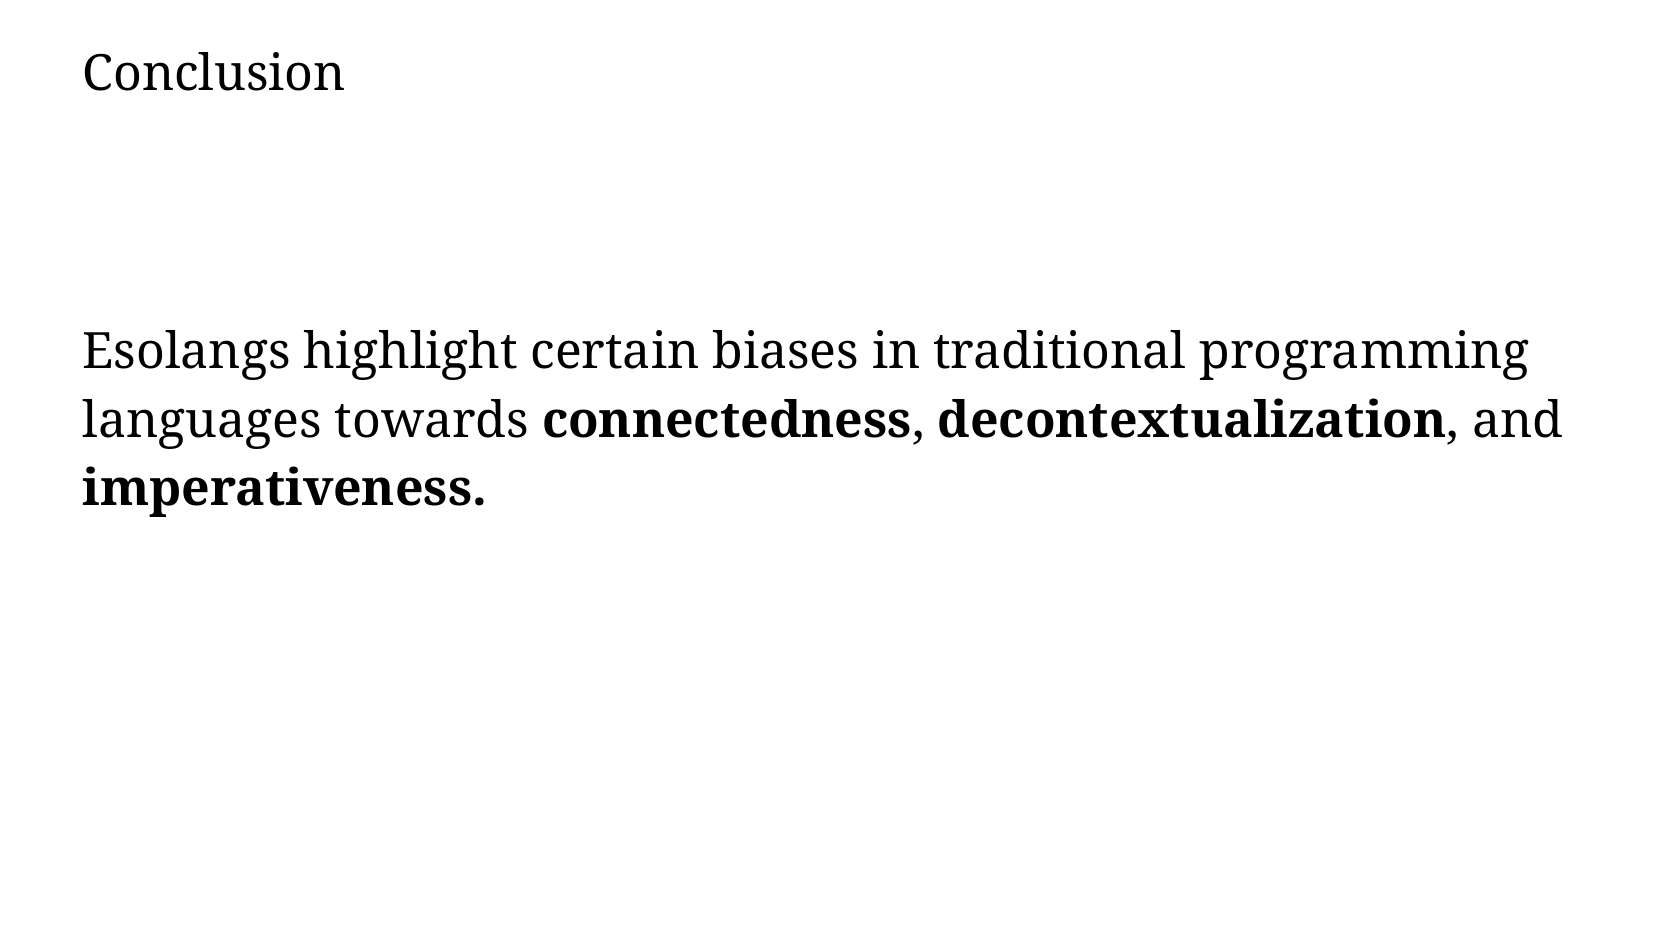

# Conclusion
Esolangs highlight certain biases in traditional programming languages towards connectedness, decontextualization, and imperativeness.